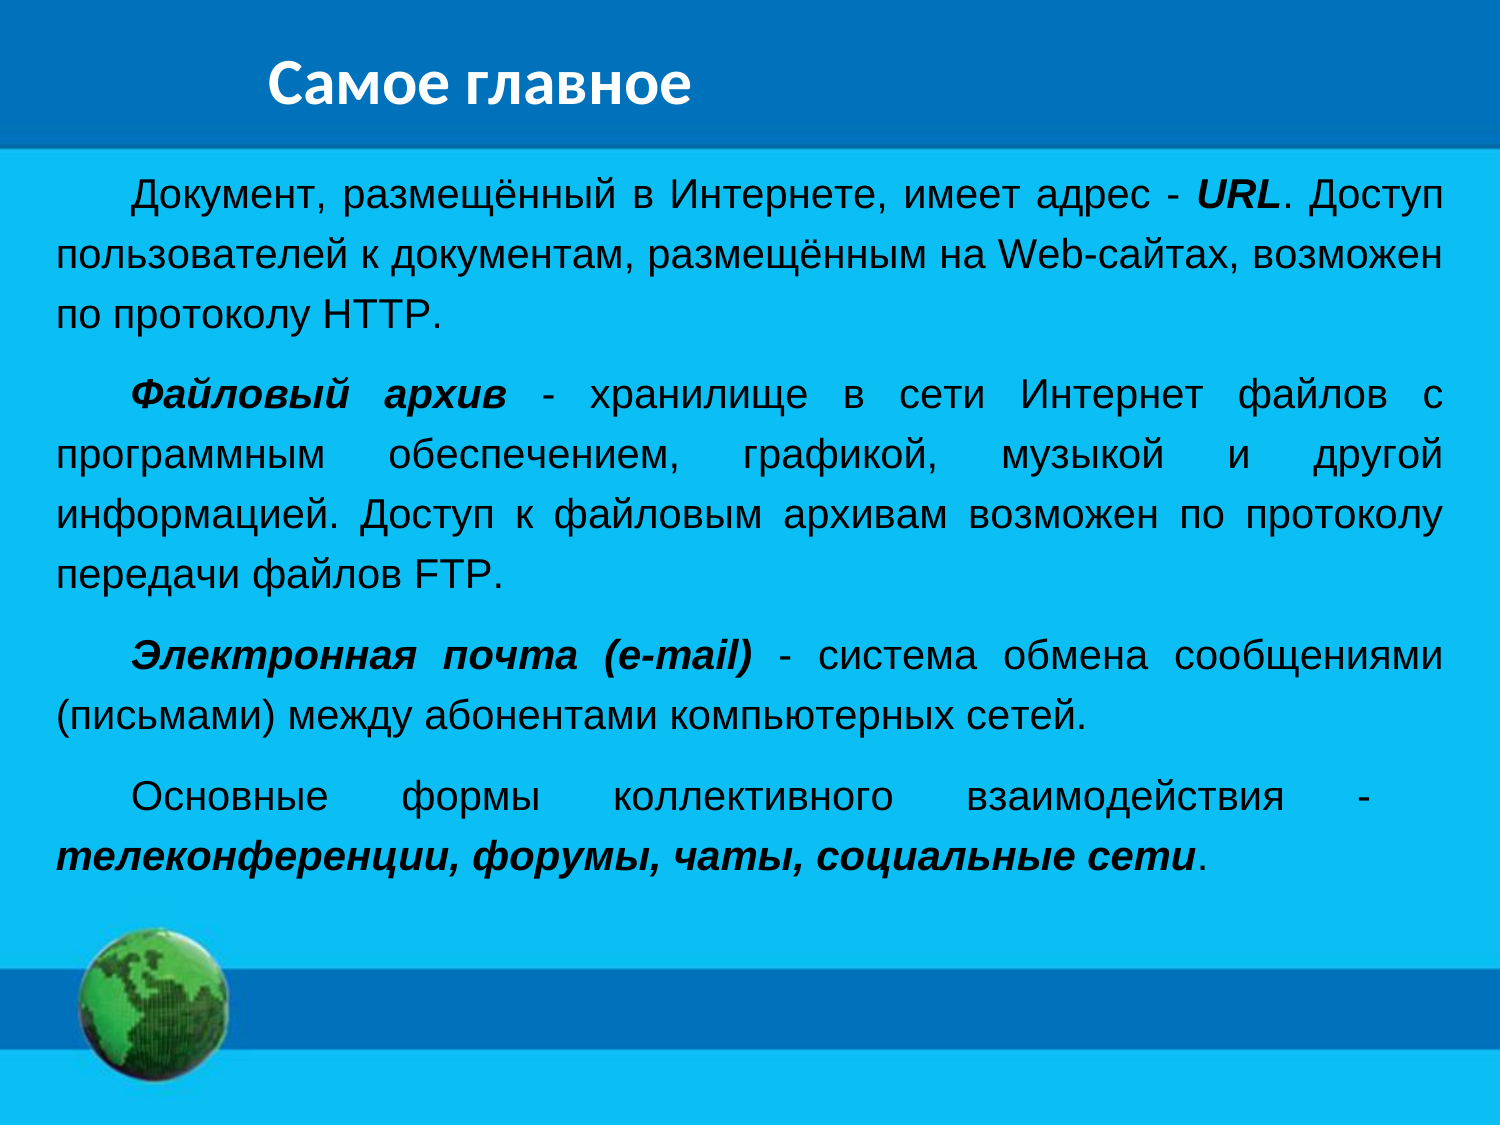

Самое главное
Документ, размещённый в Интернете, имеет адрес - URL. Доступ пользователей к документам, размещённым на Web-сайтах, возможен по протоколу HTTP.
Файловый архив - хранилище в сети Интернет файлов с программным обеспечением, графикой, музыкой и другой информацией. Доступ к файловым архивам возможен по протоколу передачи файлов FTP.
Электронная почта (e-mail) - система обмена сообщениями (письмами) между абонентами компьютерных сетей.
Основные формы коллективного взаимодействия - телеконференции, форумы, чаты, социальные сети.